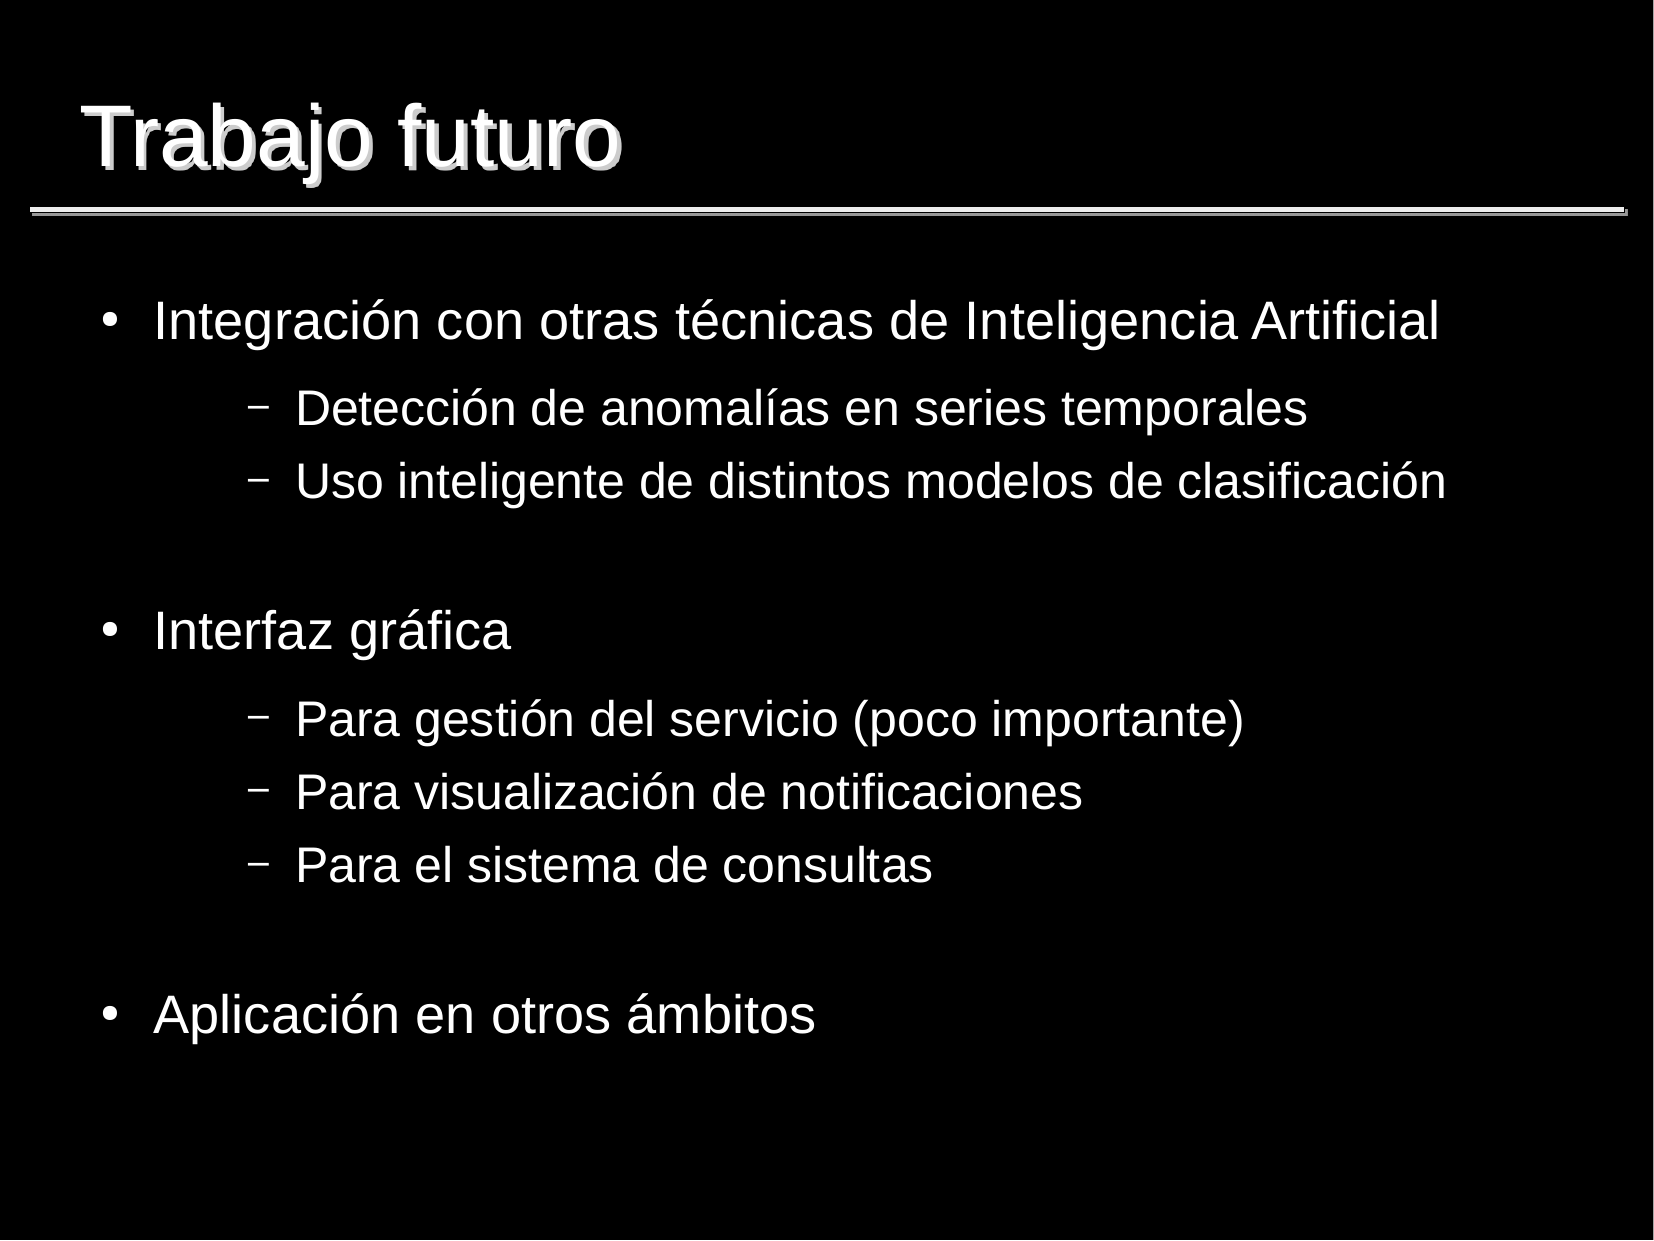

# Trabajo futuro
Integración con otras técnicas de Inteligencia Artificial
Detección de anomalías en series temporales
Uso inteligente de distintos modelos de clasificación
Interfaz gráfica
Para gestión del servicio (poco importante)
Para visualización de notificaciones
Para el sistema de consultas
Aplicación en otros ámbitos